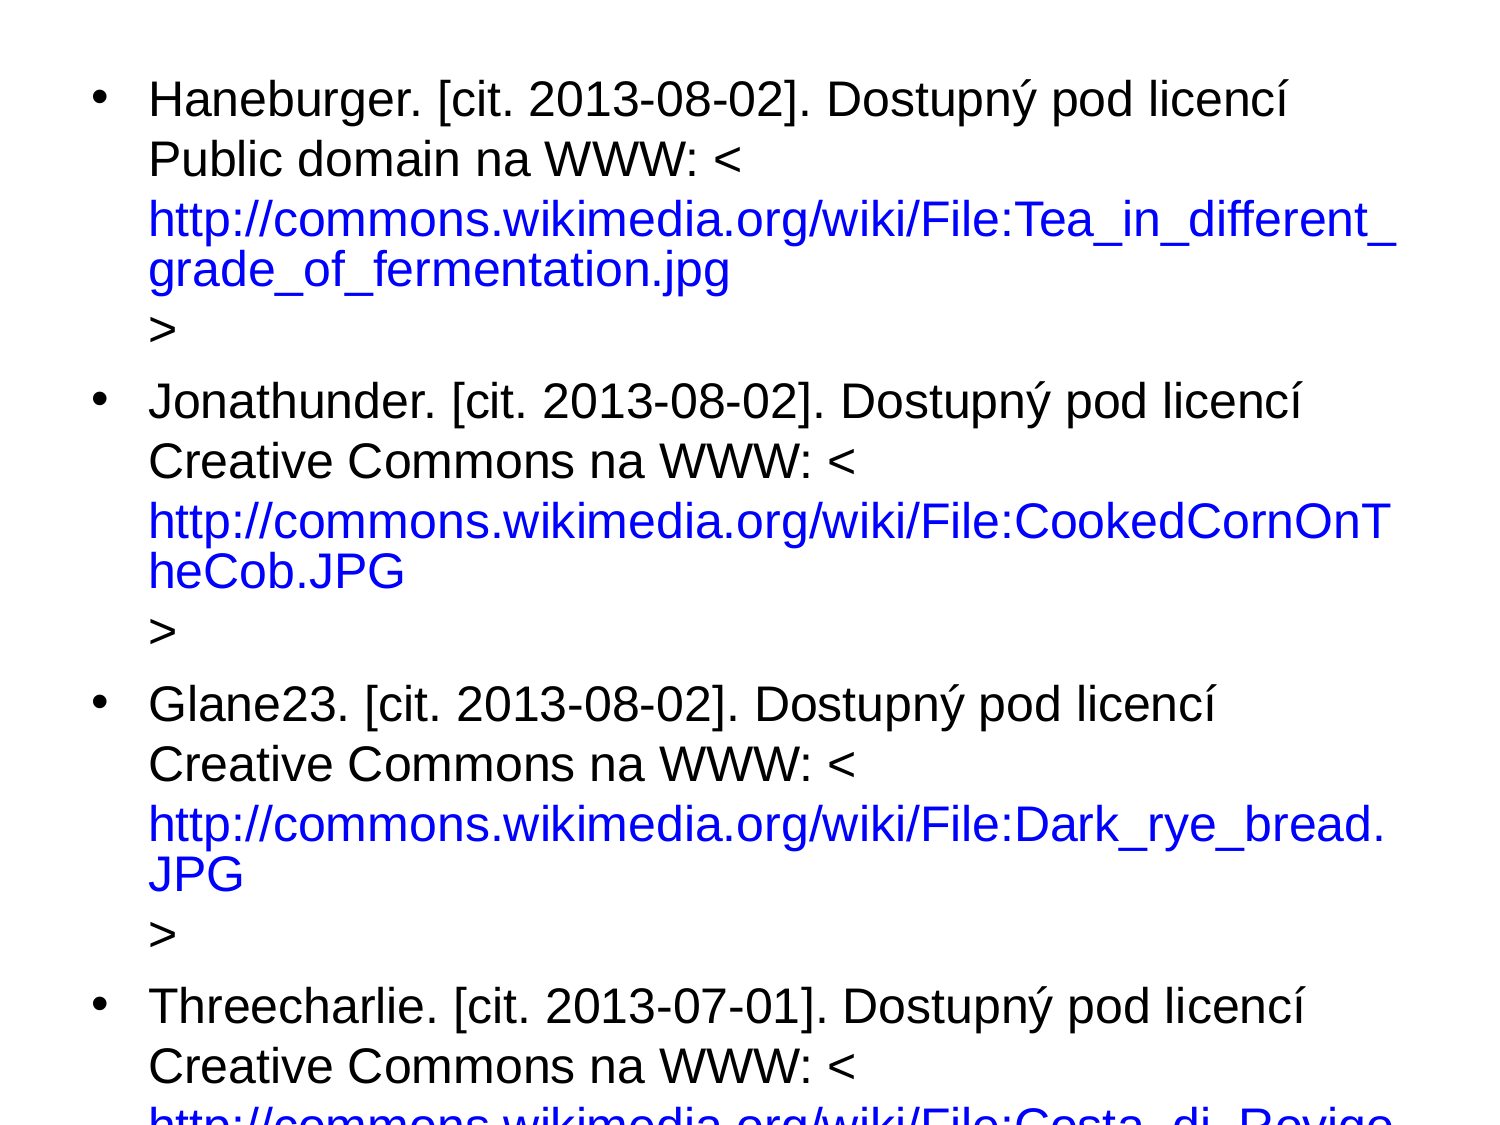

# Haneburger. [cit. 2013-08-02]. Dostupný pod licencí Public domain na WWW: <http://commons.wikimedia.org/wiki/File:Tea_in_different_grade_of_fermentation.jpg>
Jonathunder. [cit. 2013-08-02]. Dostupný pod licencí Creative Commons na WWW: <http://commons.wikimedia.org/wiki/File:CookedCornOnTheCob.JPG>
Glane23. [cit. 2013-08-02]. Dostupný pod licencí Creative Commons na WWW: <http://commons.wikimedia.org/wiki/File:Dark_rye_bread.JPG>
Threecharlie. [cit. 2013-07-01]. Dostupný pod licencí Creative Commons na WWW: <http://commons.wikimedia.org/wiki/File:Costa_di_Rovigo,_mais_di_produzione_locale_%282%29.JPG>